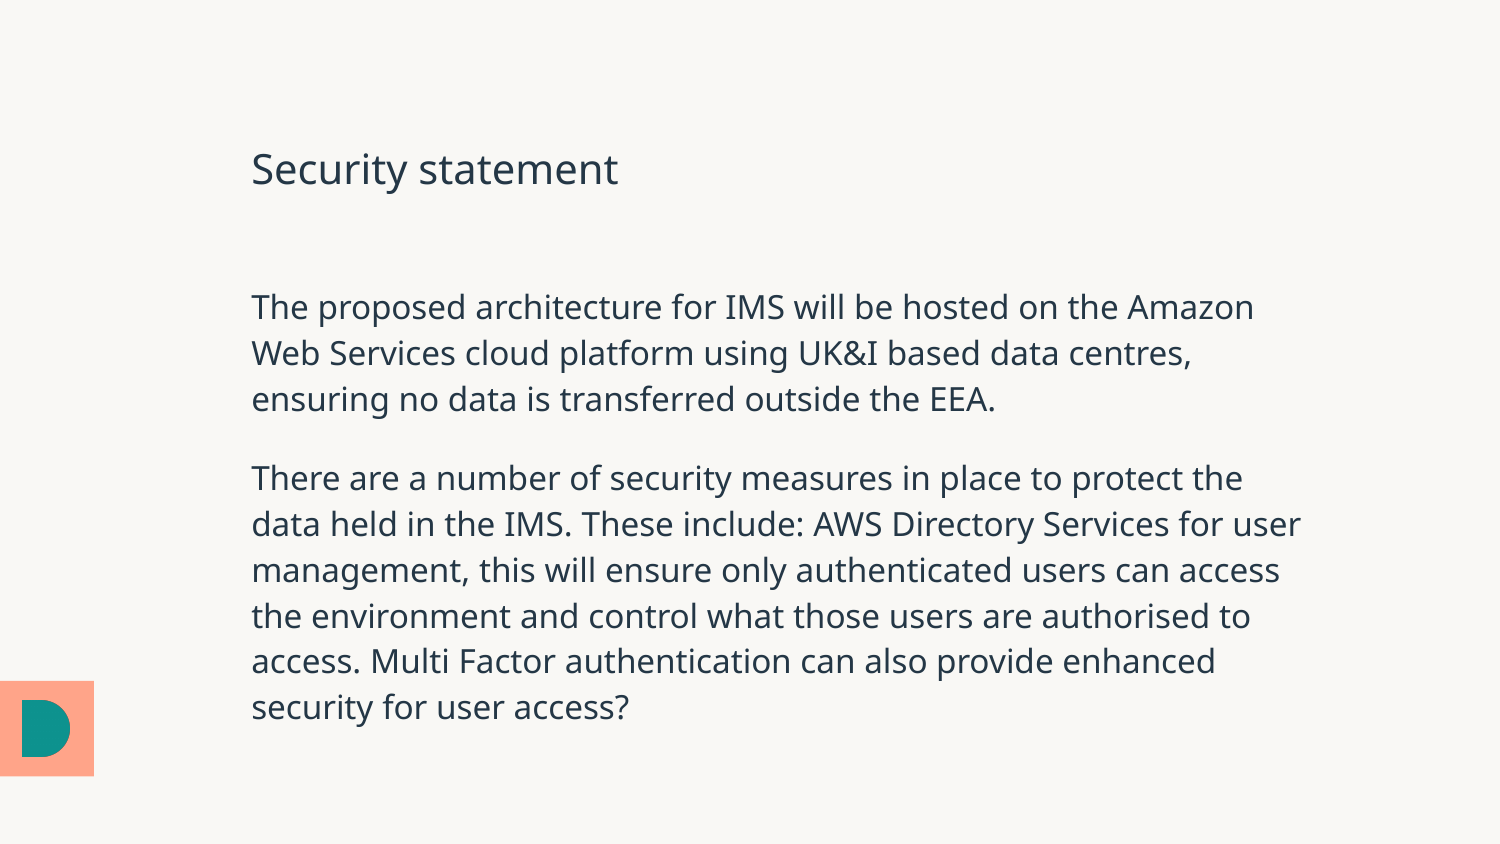

# Security statement
The proposed architecture for IMS will be hosted on the Amazon Web Services cloud platform using UK&I based data centres, ensuring no data is transferred outside the EEA.
There are a number of security measures in place to protect the data held in the IMS. These include: AWS Directory Services for user management, this will ensure only authenticated users can access the environment and control what those users are authorised to access. Multi Factor authentication can also provide enhanced security for user access?